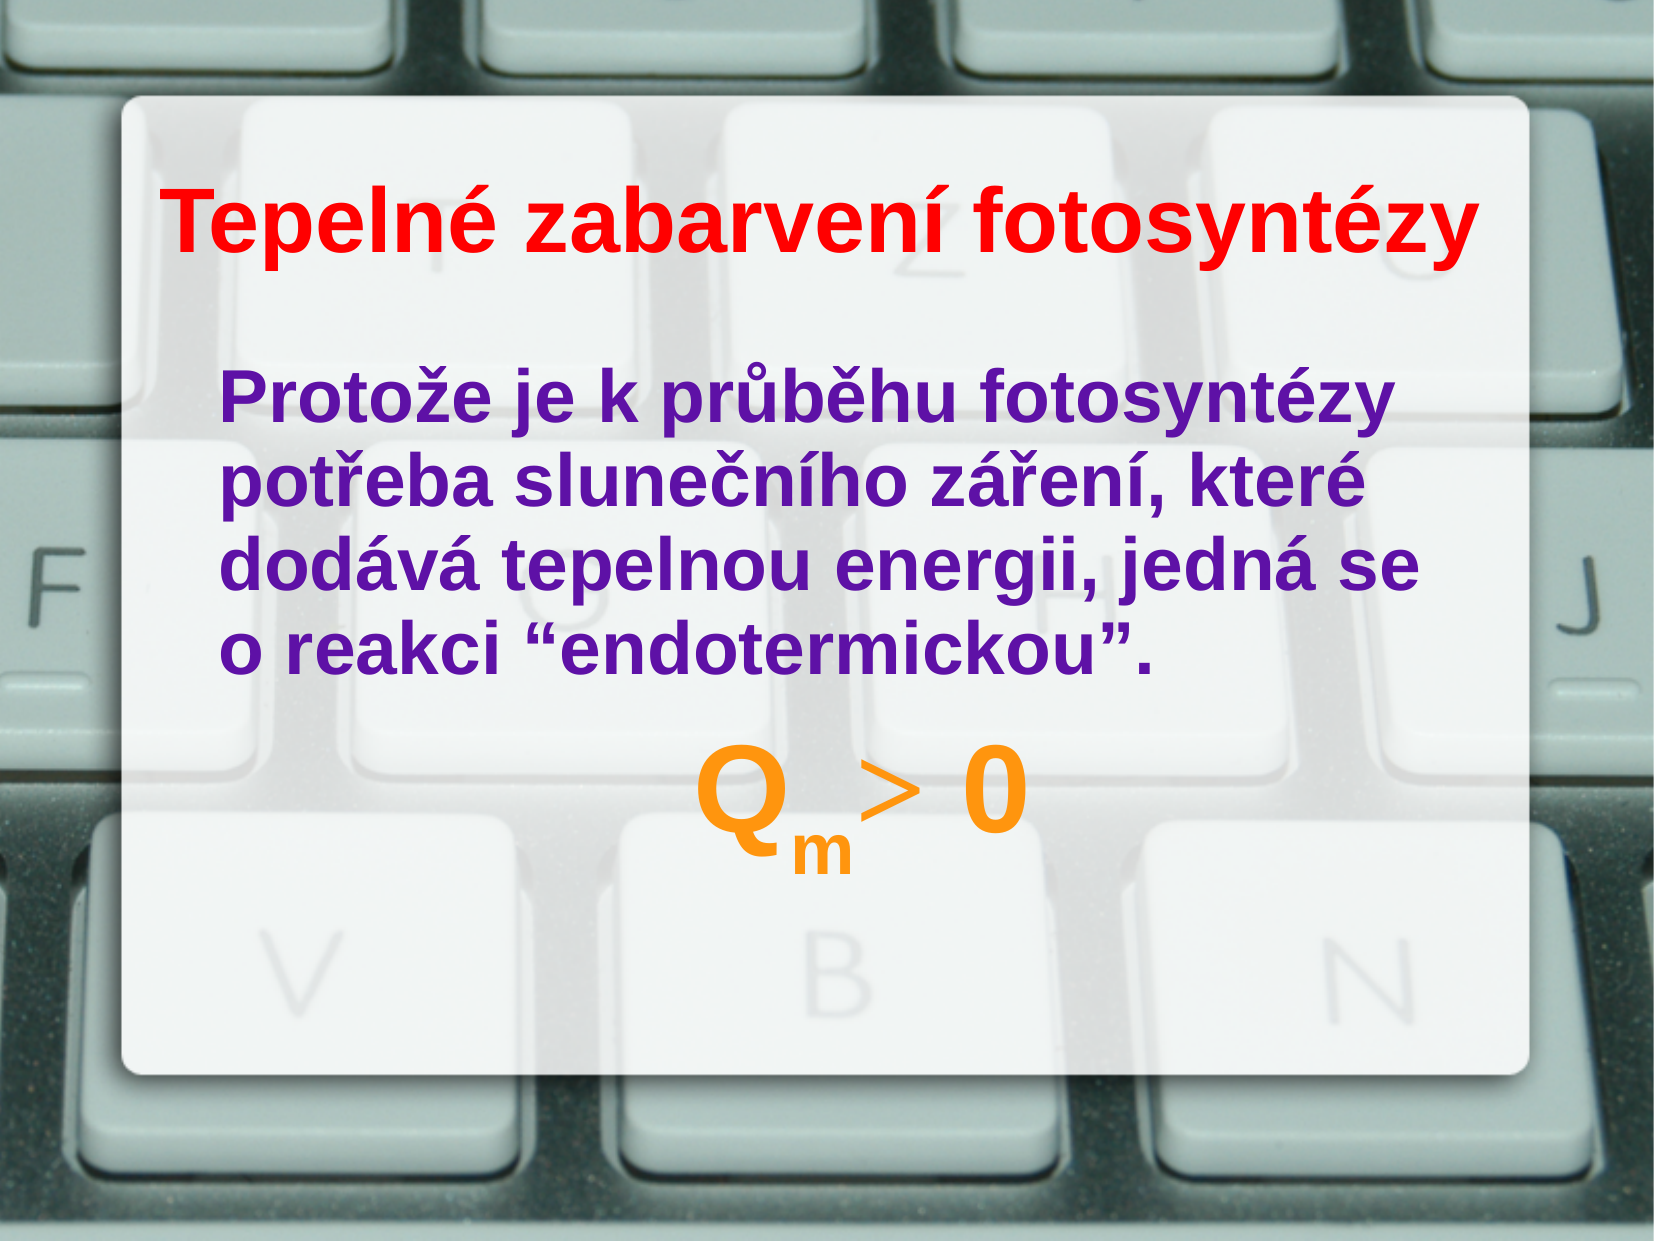

# Tepelné zabarvení fotosyntézy
Protože je k průběhu fotosyntézy potřeba slunečního záření, které dodává tepelnou energii, jedná se o reakci “endotermickou”.
Qm> 0